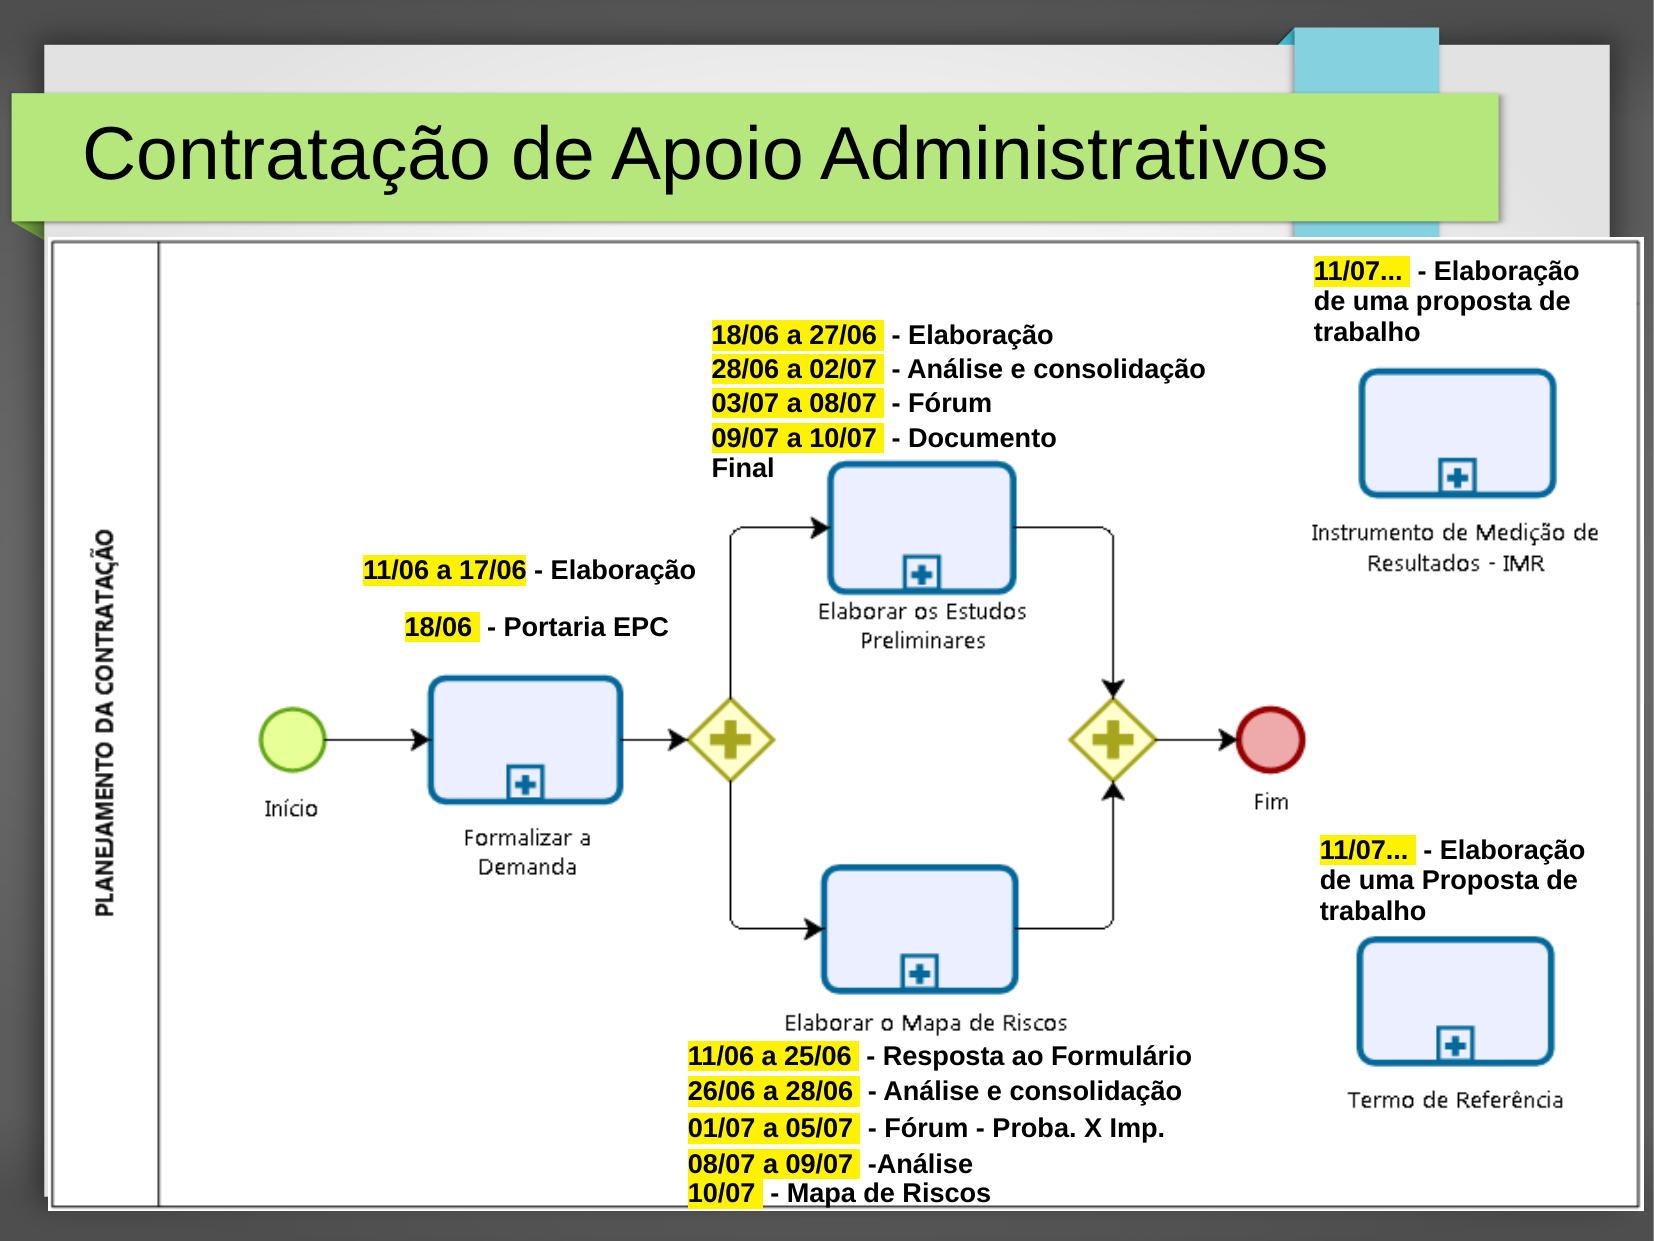

# Contratação de Apoio Administrativos
11/07... - Elaboração de uma proposta de trabalho
18/06 a 27/06 - Elaboração
28/06 a 02/07 - Análise e consolidação
03/07 a 08/07 - Fórum
09/07 a 10/07 - Documento Final
11/06 a 17/06 - Elaboração
18/06 - Portaria EPC
11/07... - Elaboração de uma Proposta de trabalho
11/06 a 25/06 - Resposta ao Formulário
26/06 a 28/06 - Análise e consolidação
01/07 a 05/07 - Fórum - Proba. X Imp.
08/07 a 09/07 -Análise
10/07 - Mapa de Riscos